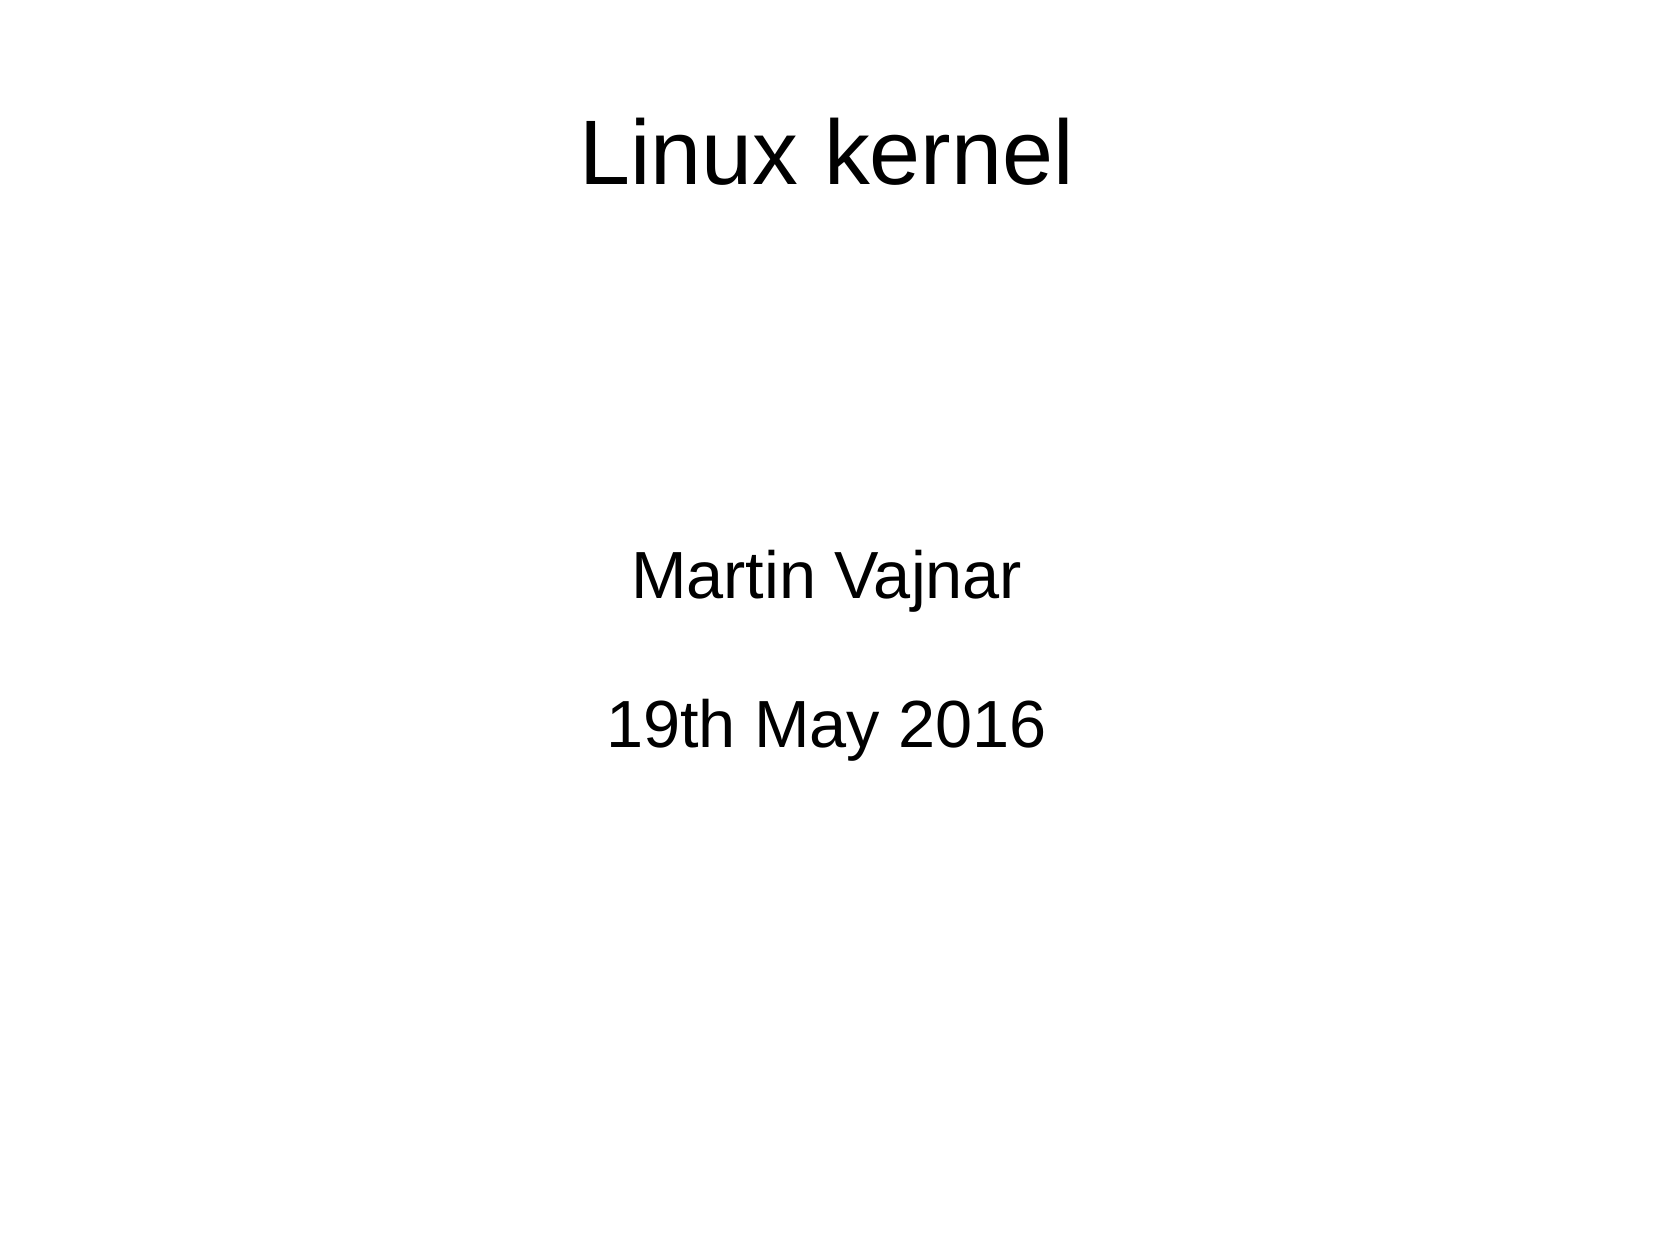

# Linux kernel
Martin Vajnar
19th May 2016